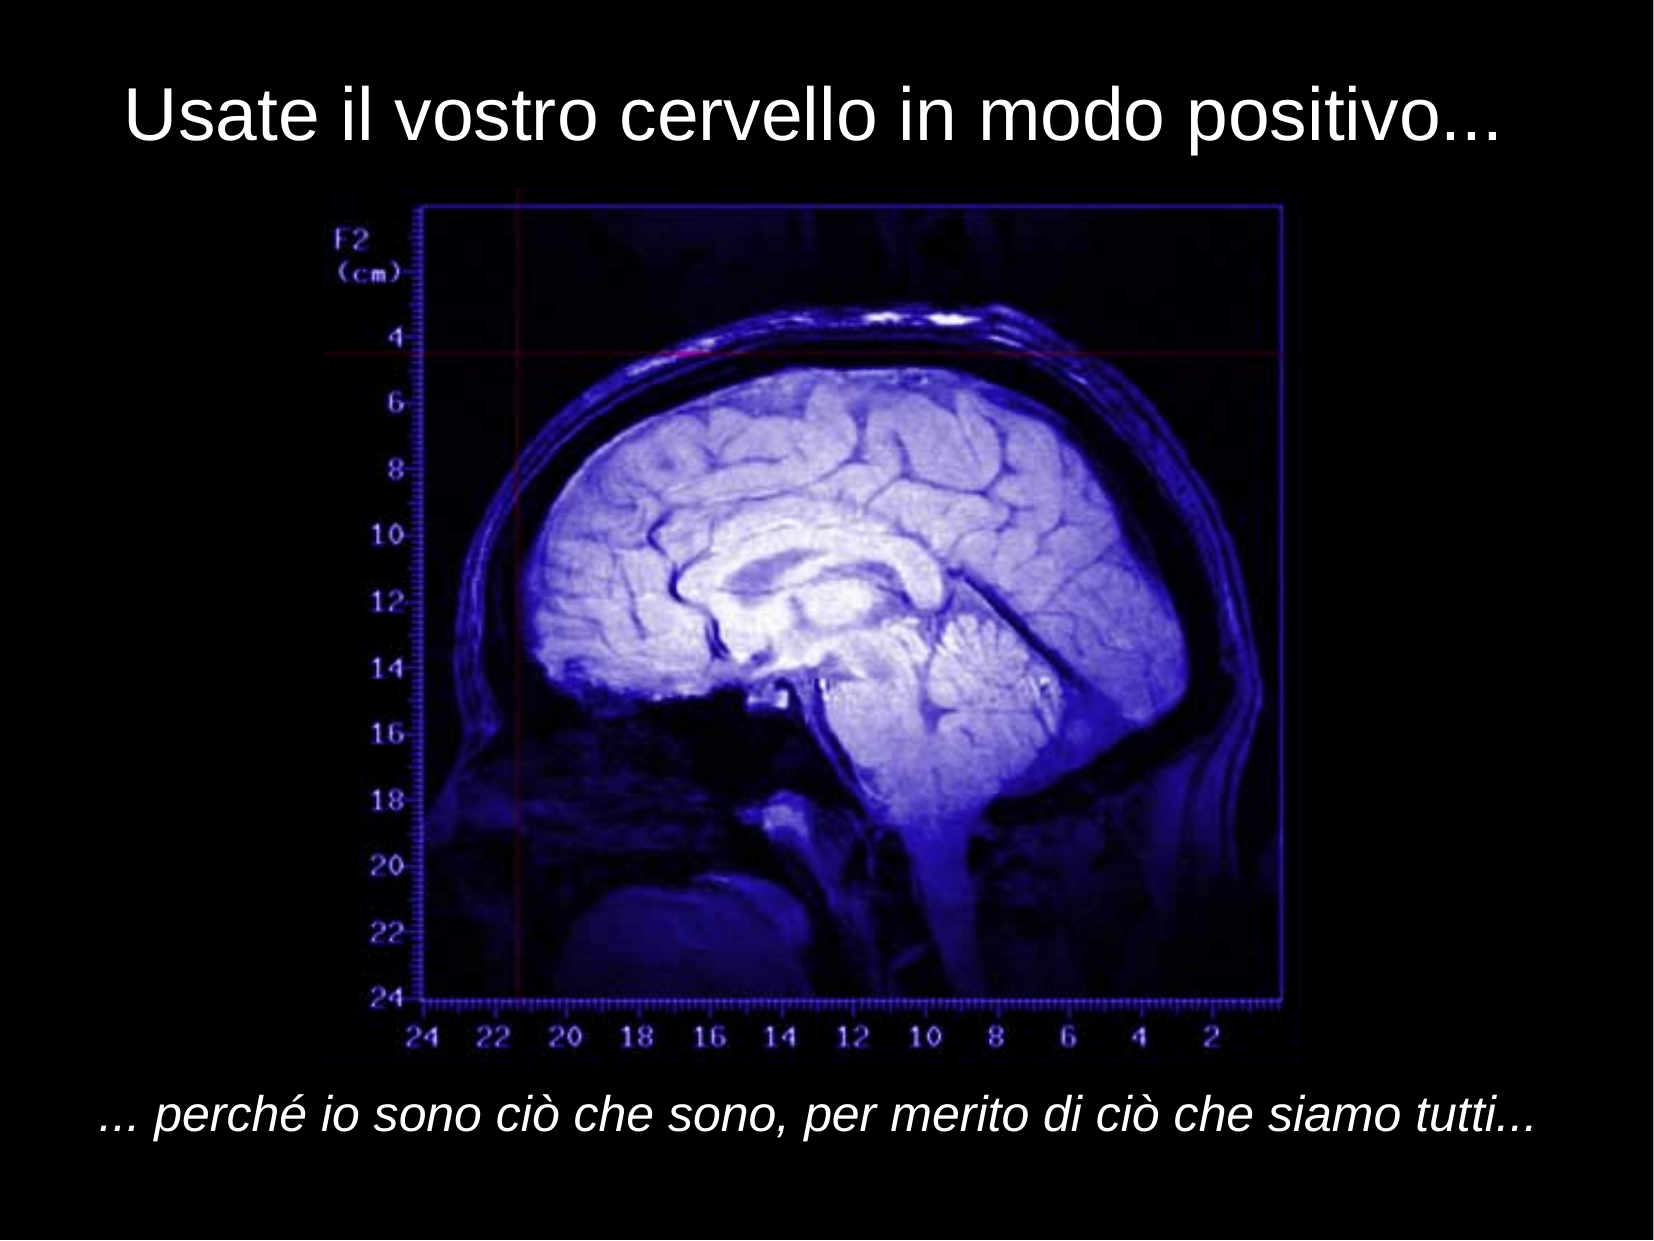

# Usate il vostro cervello in modo positivo...
 ... perché io sono ciò che sono, per merito di ciò che siamo tutti...